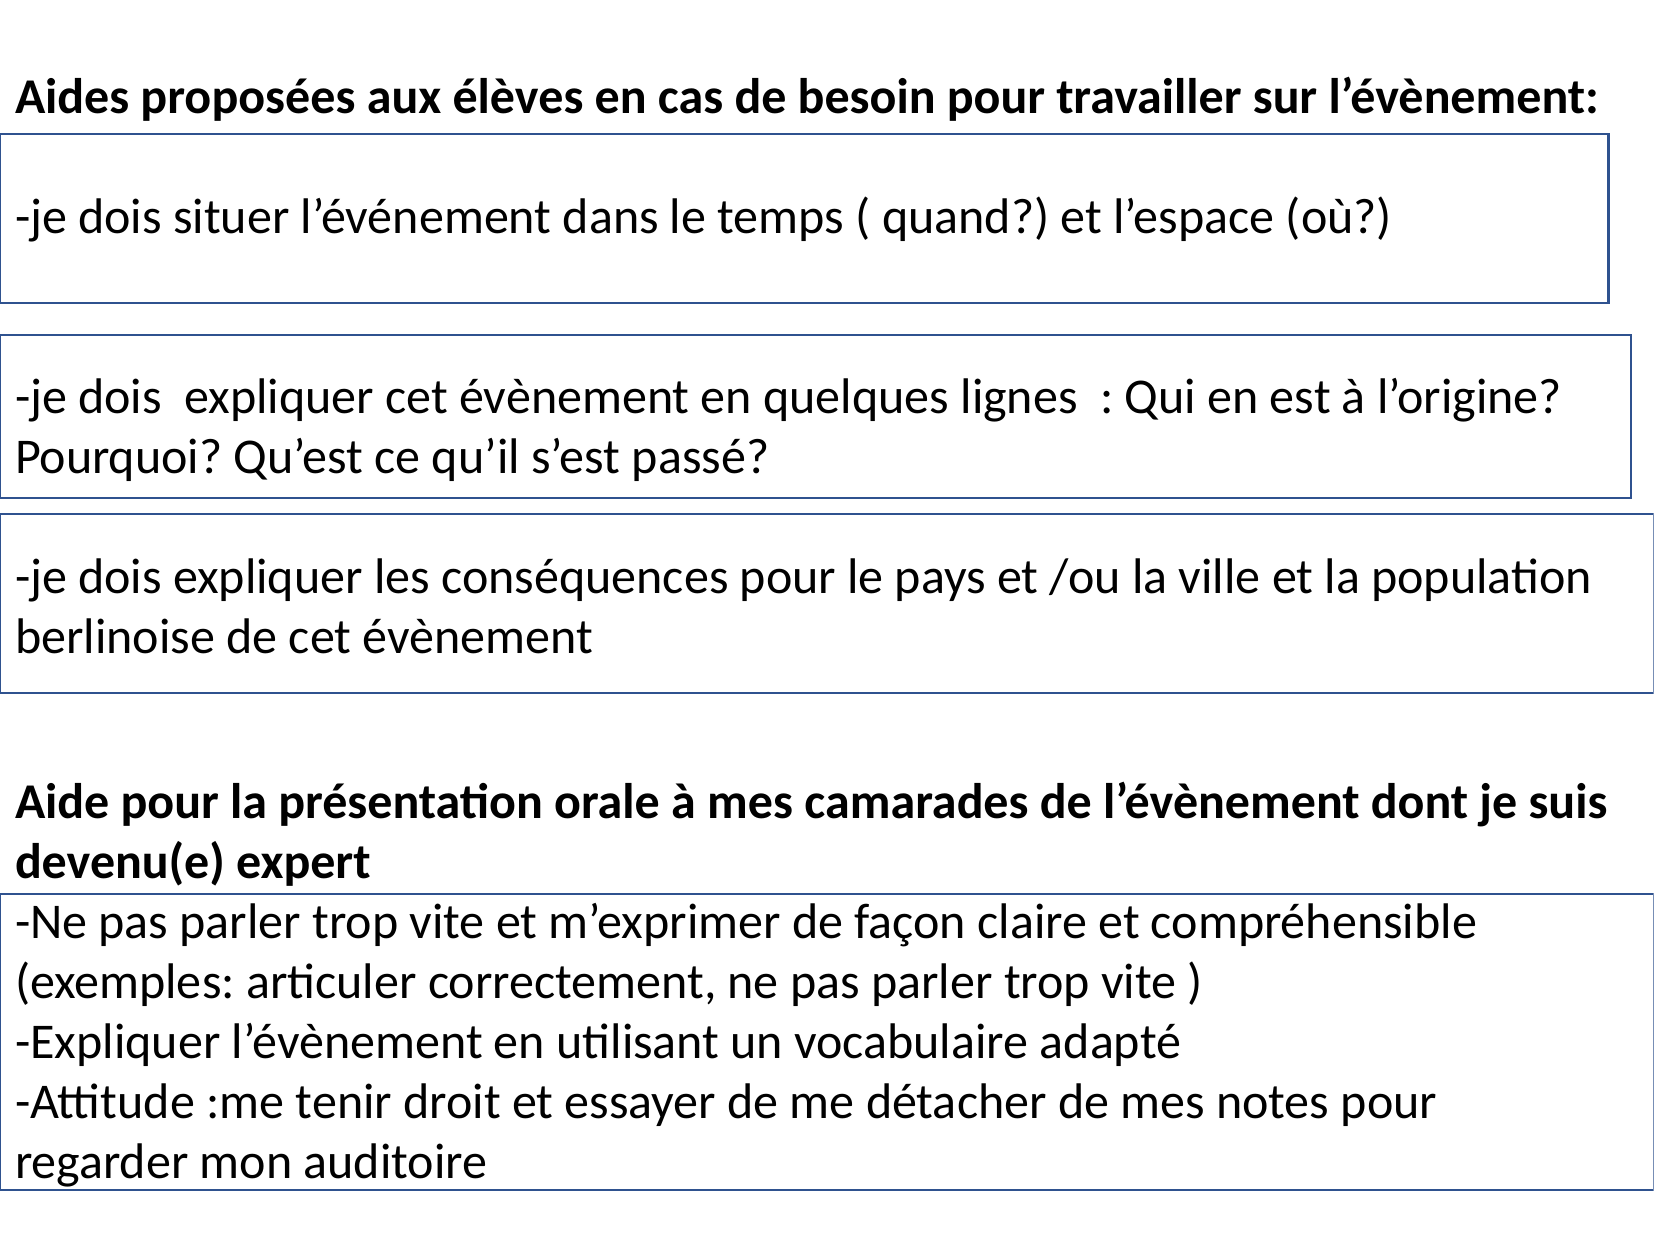

Aides proposées aux élèves en cas de besoin pour travailler sur l’évènement:
-je dois situer l’événement dans le temps ( quand?) et l’espace (où?)
-je dois expliquer cet évènement en quelques lignes : Qui en est à l’origine? Pourquoi? Qu’est ce qu’il s’est passé?
-je dois expliquer les conséquences pour le pays et /ou la ville et la population berlinoise de cet évènement
Aide pour la présentation orale à mes camarades de l’évènement dont je suis devenu(e) expert
-Ne pas parler trop vite et m’exprimer de façon claire et compréhensible (exemples: articuler correctement, ne pas parler trop vite )
-Expliquer l’évènement en utilisant un vocabulaire adapté
-Attitude :me tenir droit et essayer de me détacher de mes notes pour regarder mon auditoire